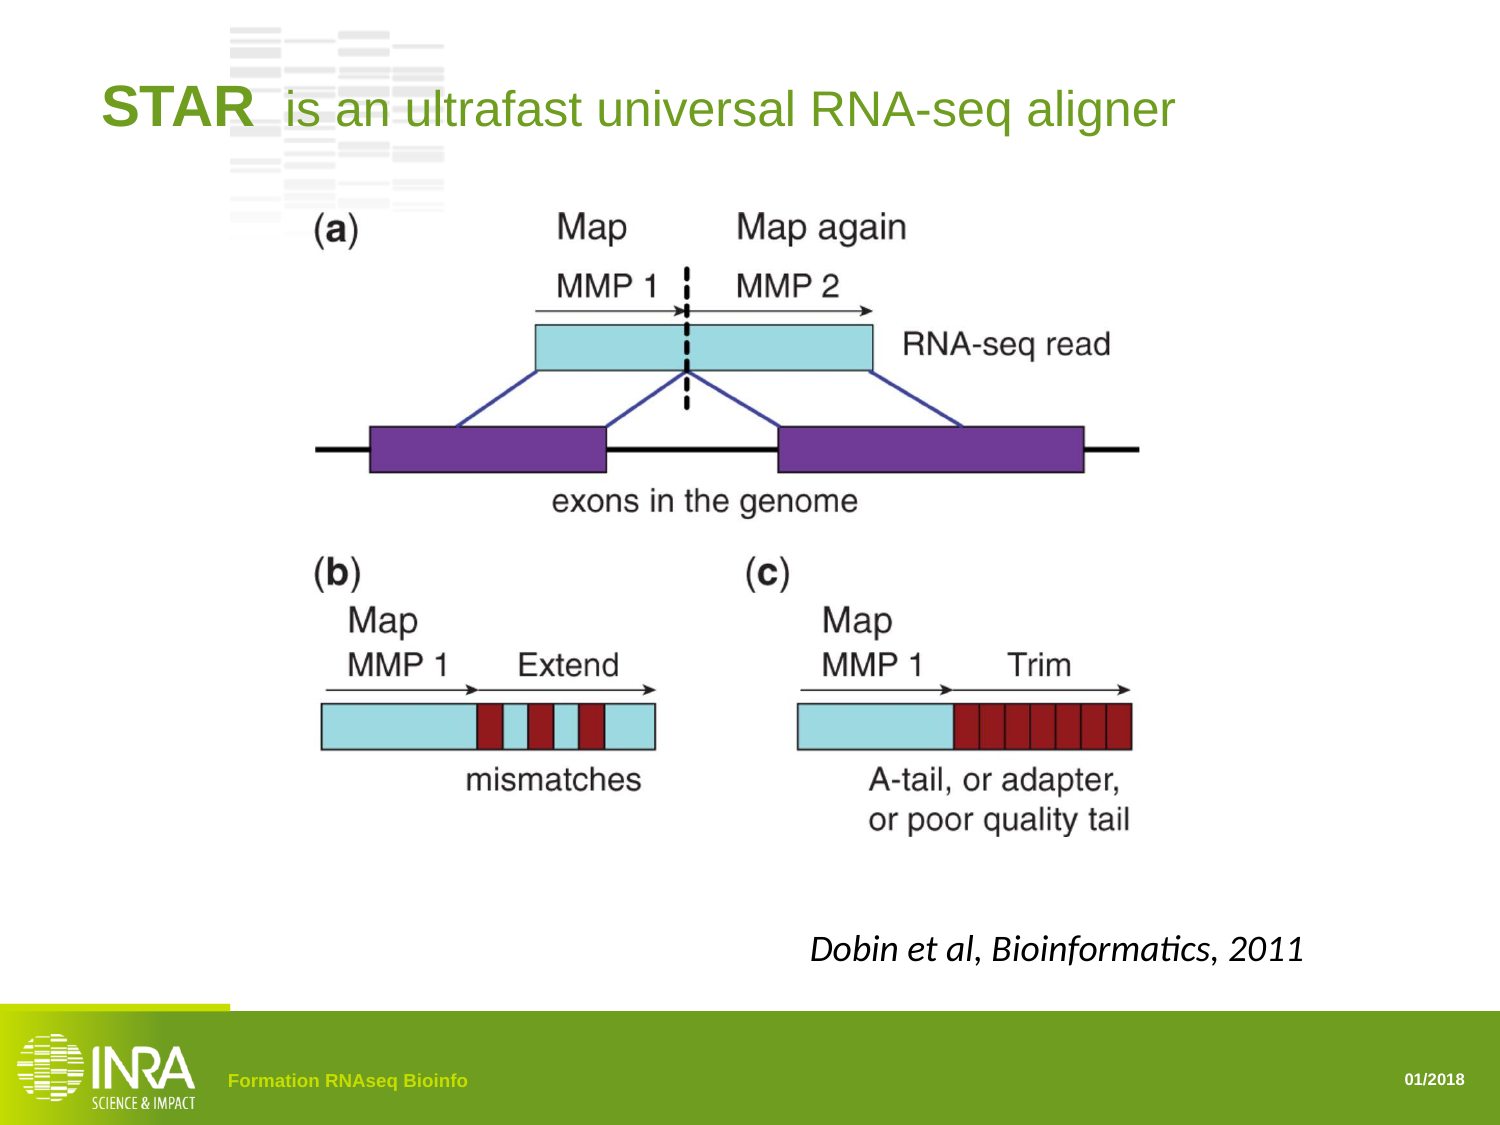

STAR is an ultrafast universal RNA-seq aligner
Dobin et al, Bioinformatics, 2011